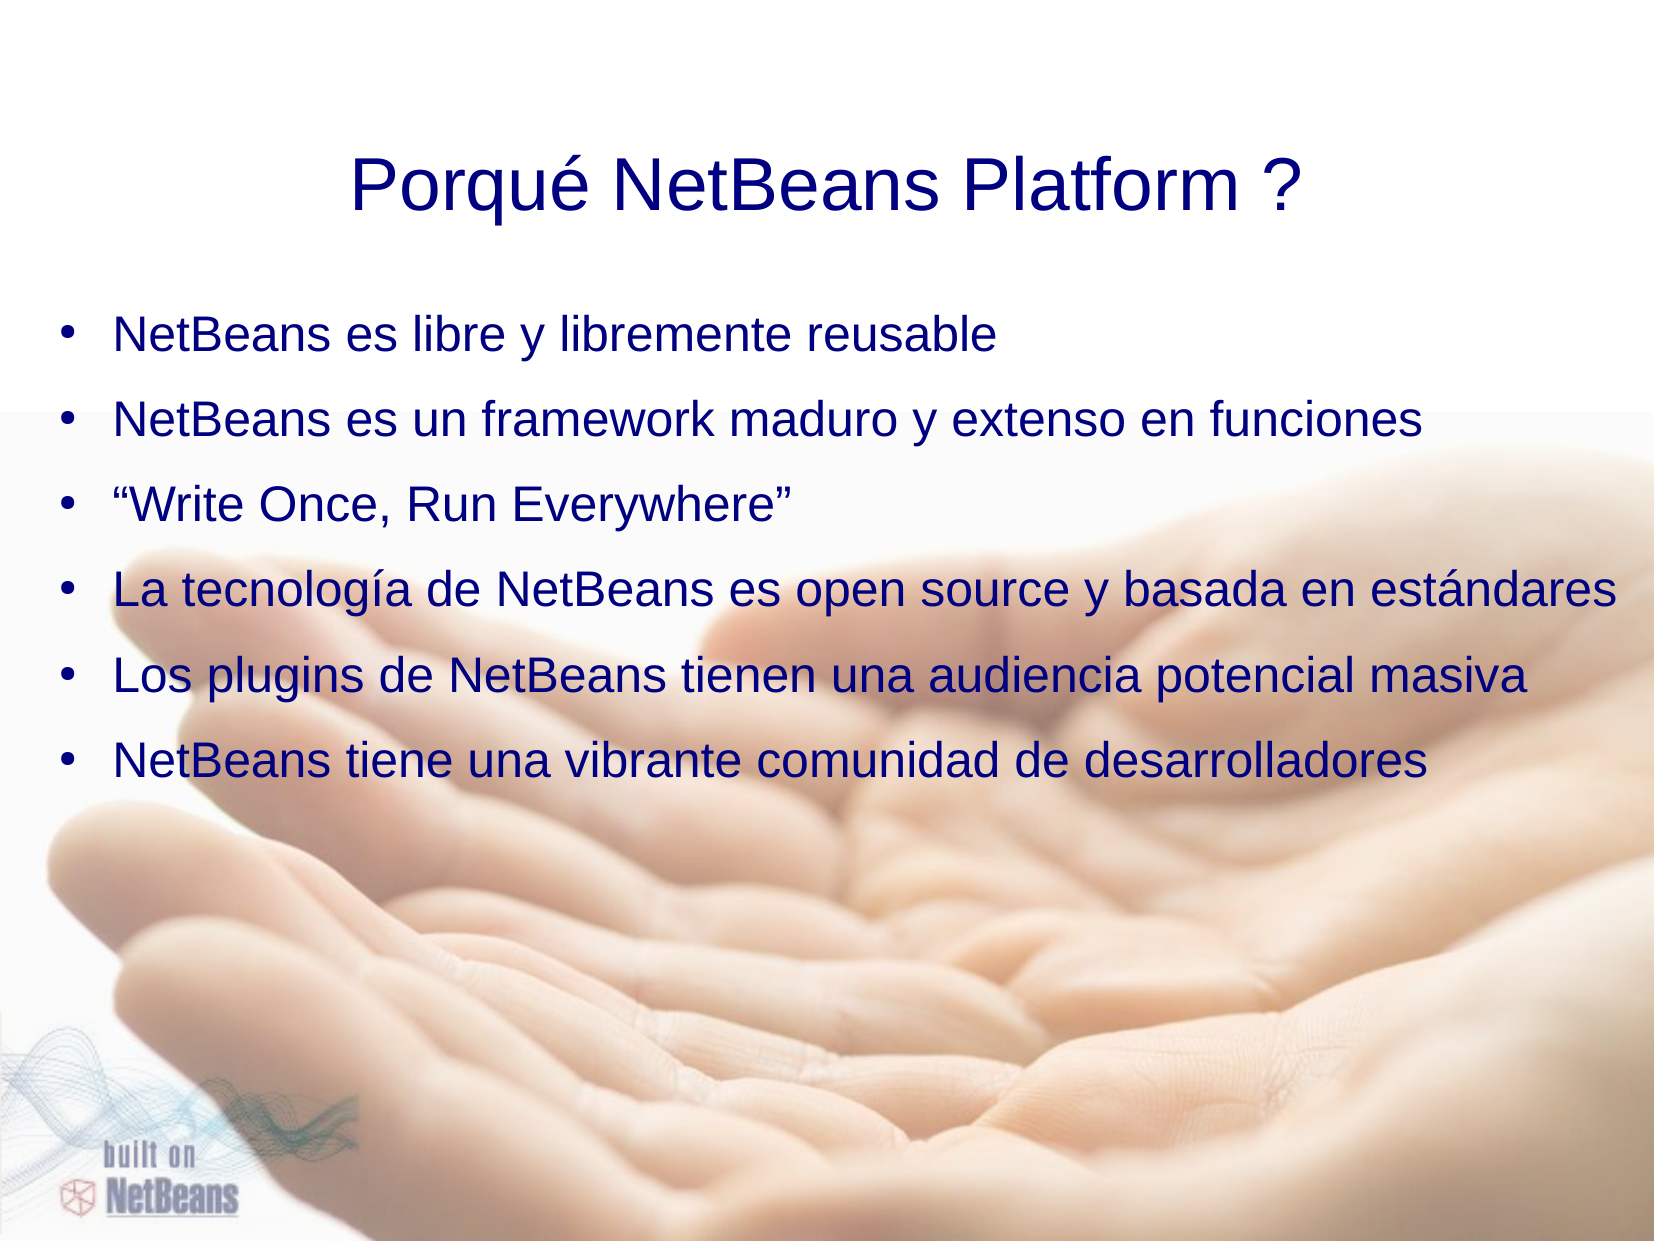

# Porqué NetBeans Platform ?
NetBeans es libre y libremente reusable
NetBeans es un framework maduro y extenso en funciones
“Write Once, Run Everywhere”
La tecnología de NetBeans es open source y basada en estándares
Los plugins de NetBeans tienen una audiencia potencial masiva
NetBeans tiene una vibrante comunidad de desarrolladores